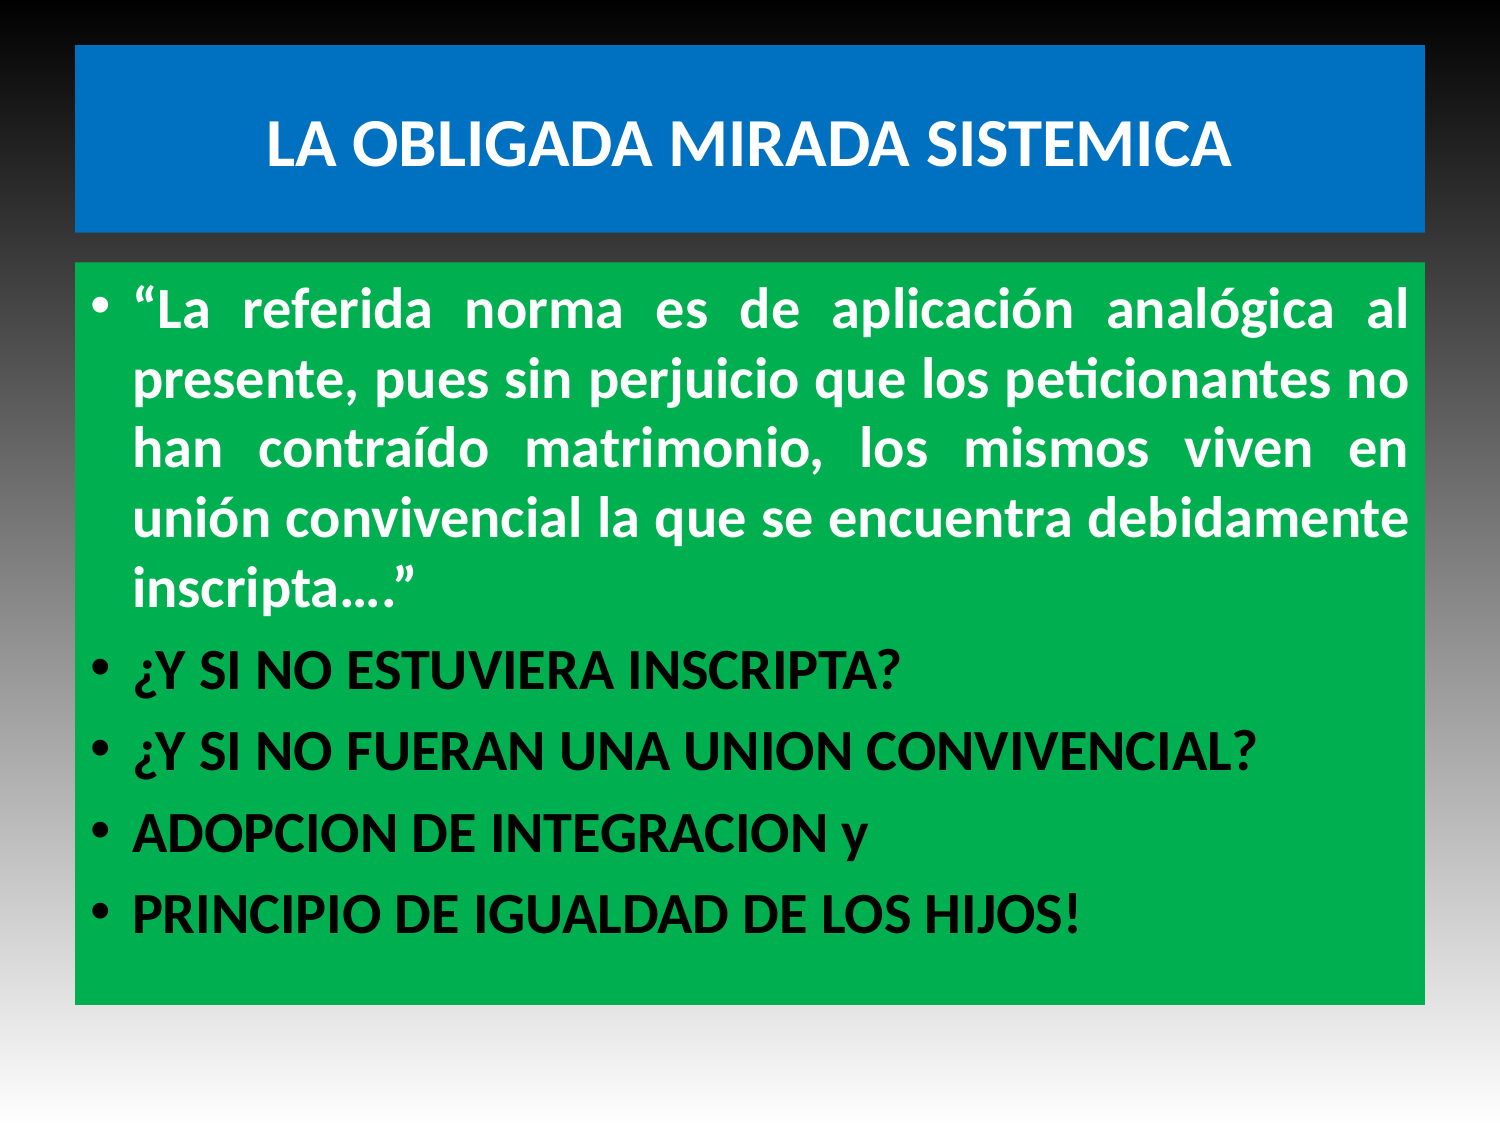

# LA OBLIGADA MIRADA SISTEMICA
“La referida norma es de aplicación analógica al presente, pues sin perjuicio que los peticionantes no han contraído matrimonio, los mismos viven en unión convivencial la que se encuentra debidamente inscripta….”
¿Y SI NO ESTUVIERA INSCRIPTA?
¿Y SI NO FUERAN UNA UNION CONVIVENCIAL?
ADOPCION DE INTEGRACION y
PRINCIPIO DE IGUALDAD DE LOS HIJOS!